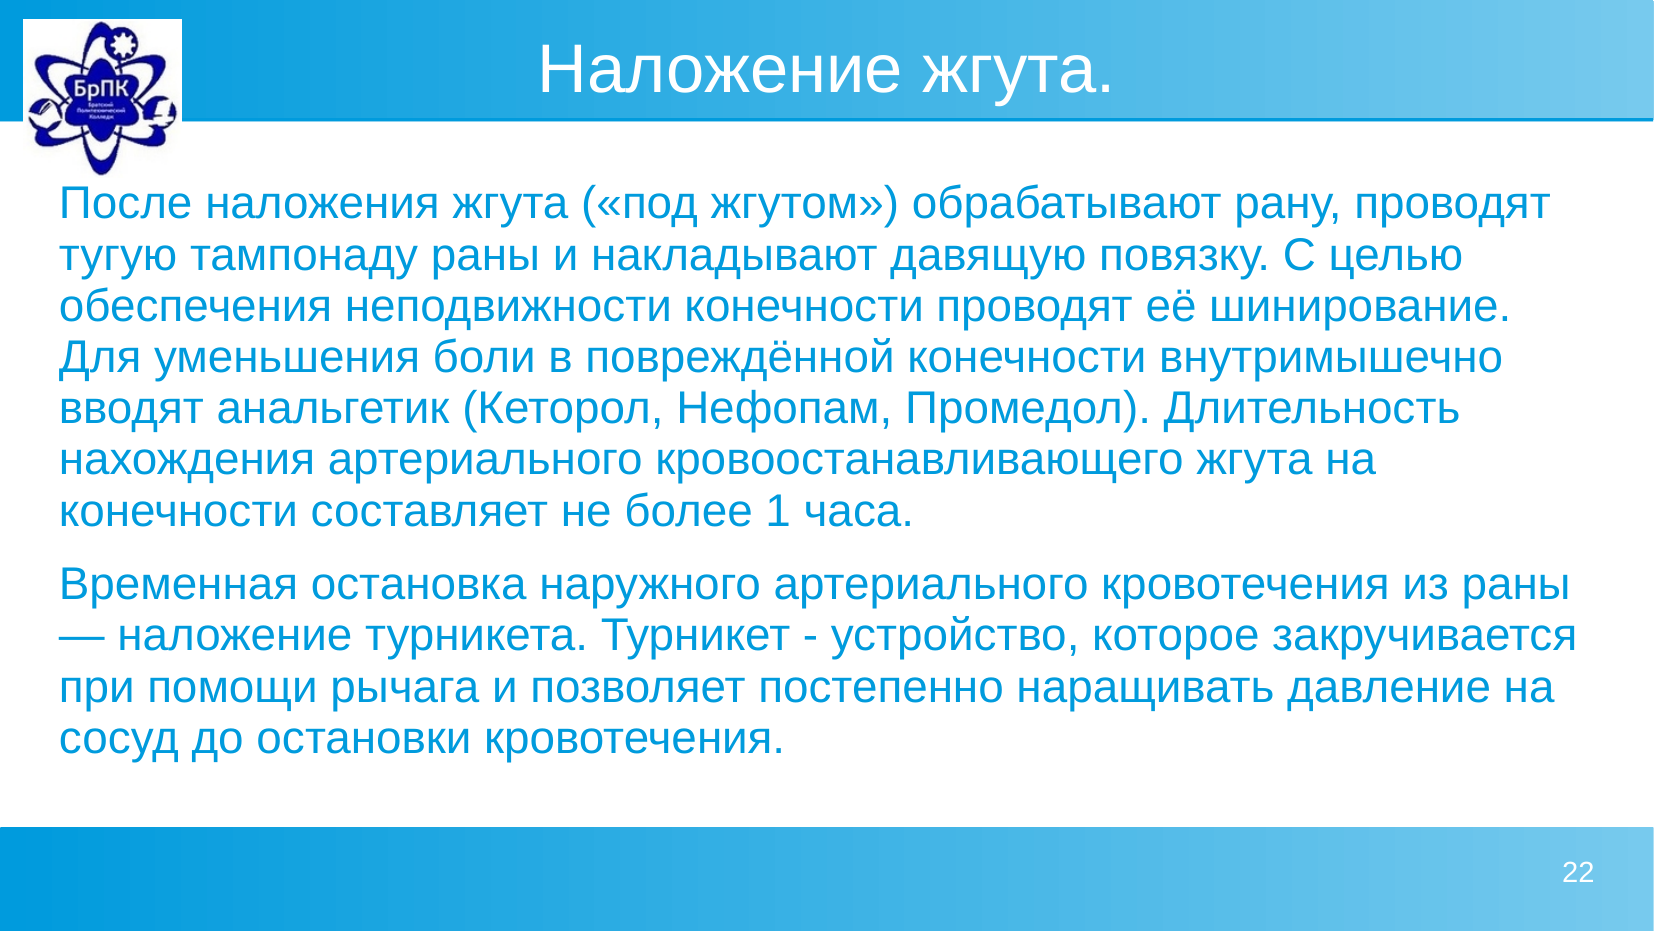

# Наложение жгута.
После наложения жгута («под жгутом») обрабатывают рану, проводят тугую тампонаду раны и накладывают давящую повязку. С целью обеспечения неподвижности конечности проводят её шинирование. Для уменьшения боли в повреждённой конечности внутримышечно вводят анальгетик (Кеторол, Нефопам, Промедол). Длительность нахождения артериального кровоостанавливающего жгута на конечности составляет не более 1 часа.
Временная остановка наружного артериального кровотечения из раны — наложение турникета. Турникет - устройство, которое закручивается при помощи рычага и позволяет постепенно наращивать давление на сосуд до остановки кровотечения.
22